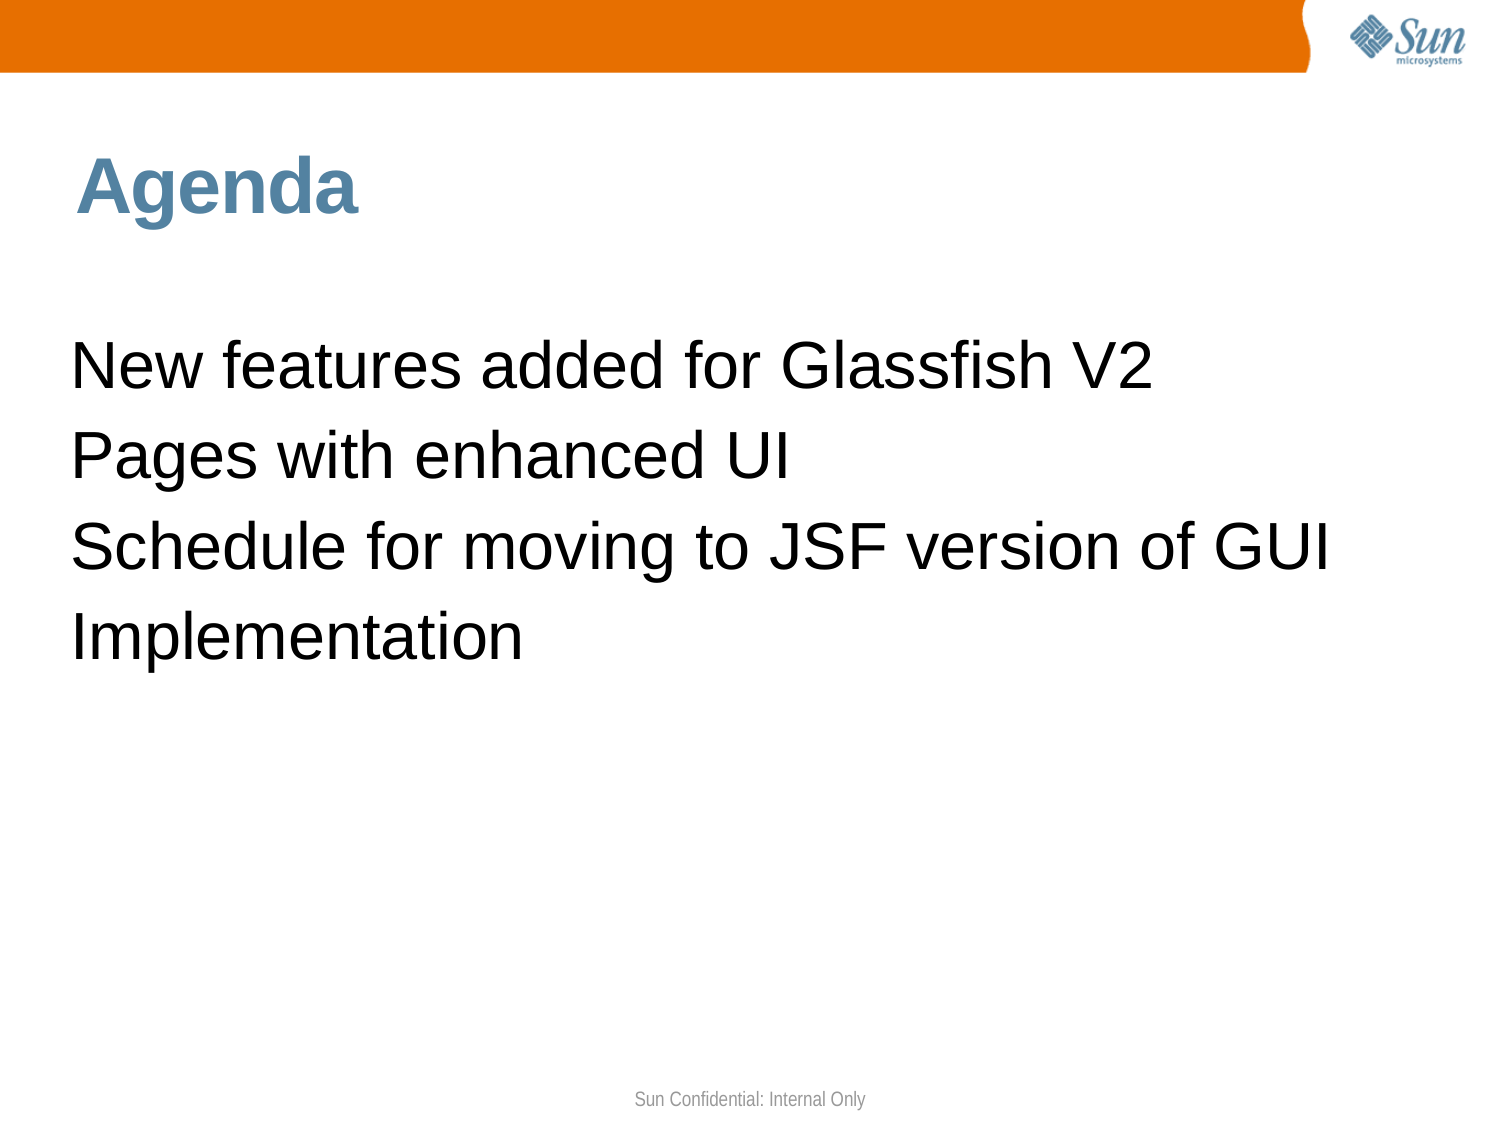

# Agenda
New features added for Glassfish V2
Pages with enhanced UI
Schedule for moving to JSF version of GUI
Implementation